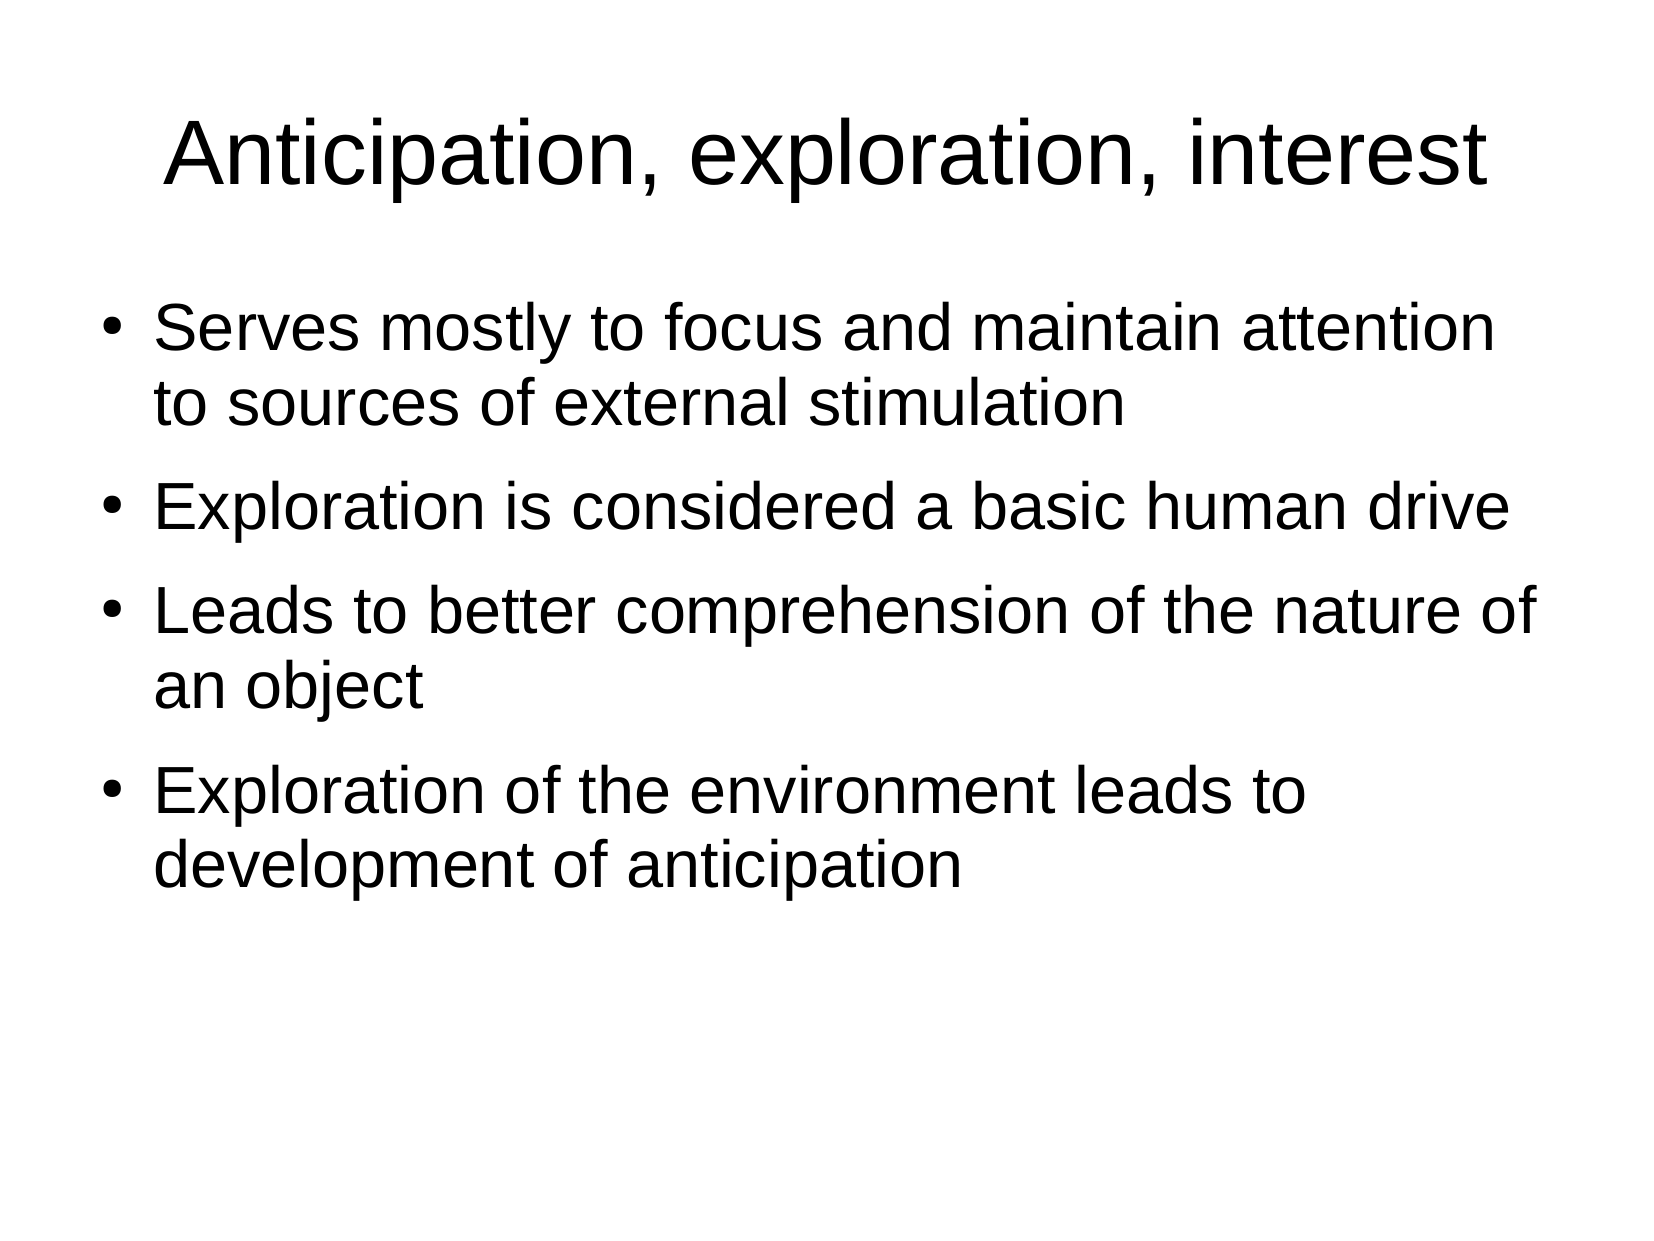

# Anticipation, exploration, interest
Serves mostly to focus and maintain attention to sources of external stimulation
Exploration is considered a basic human drive
Leads to better comprehension of the nature of an object
Exploration of the environment leads to development of anticipation